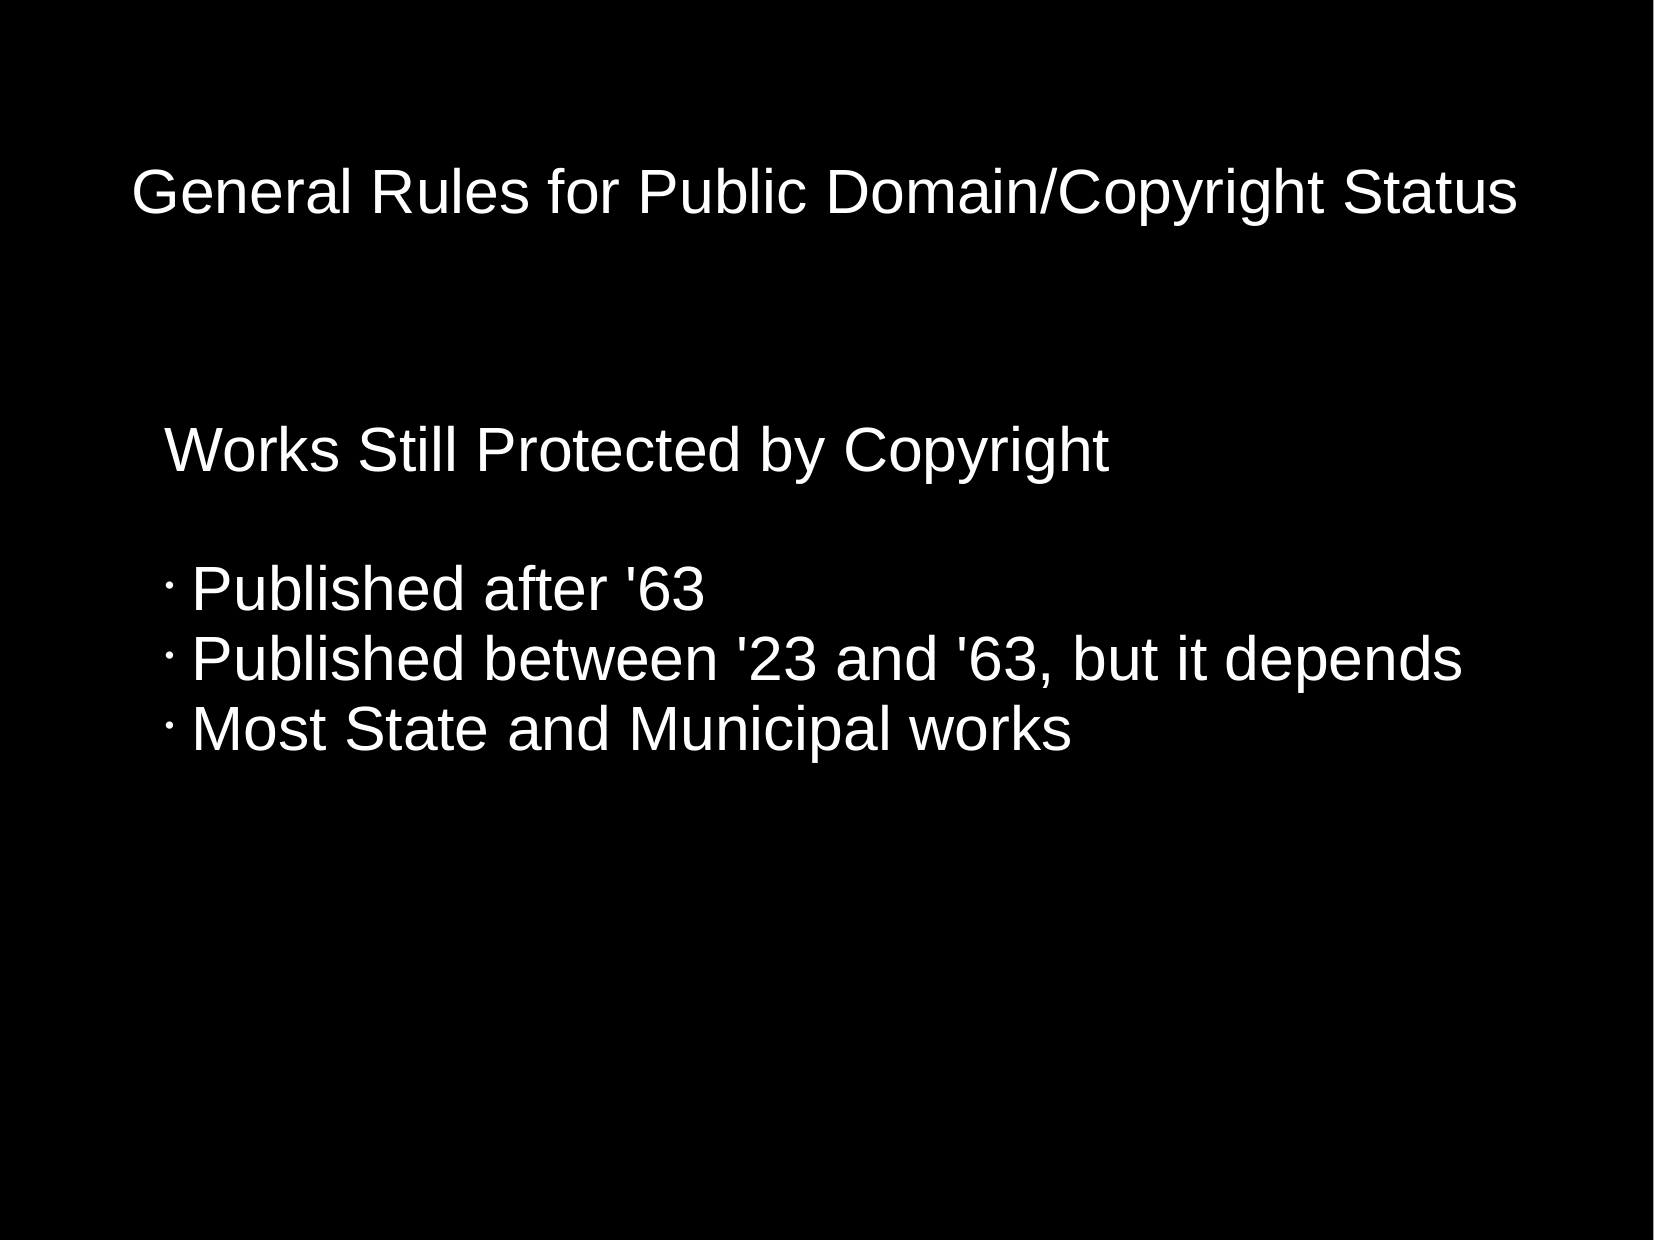

General Rules for Public Domain/Copyright Status
Works Still Protected by Copyright
 Published after '63
 Published between '23 and '63, but it depends
 Most State and Municipal works